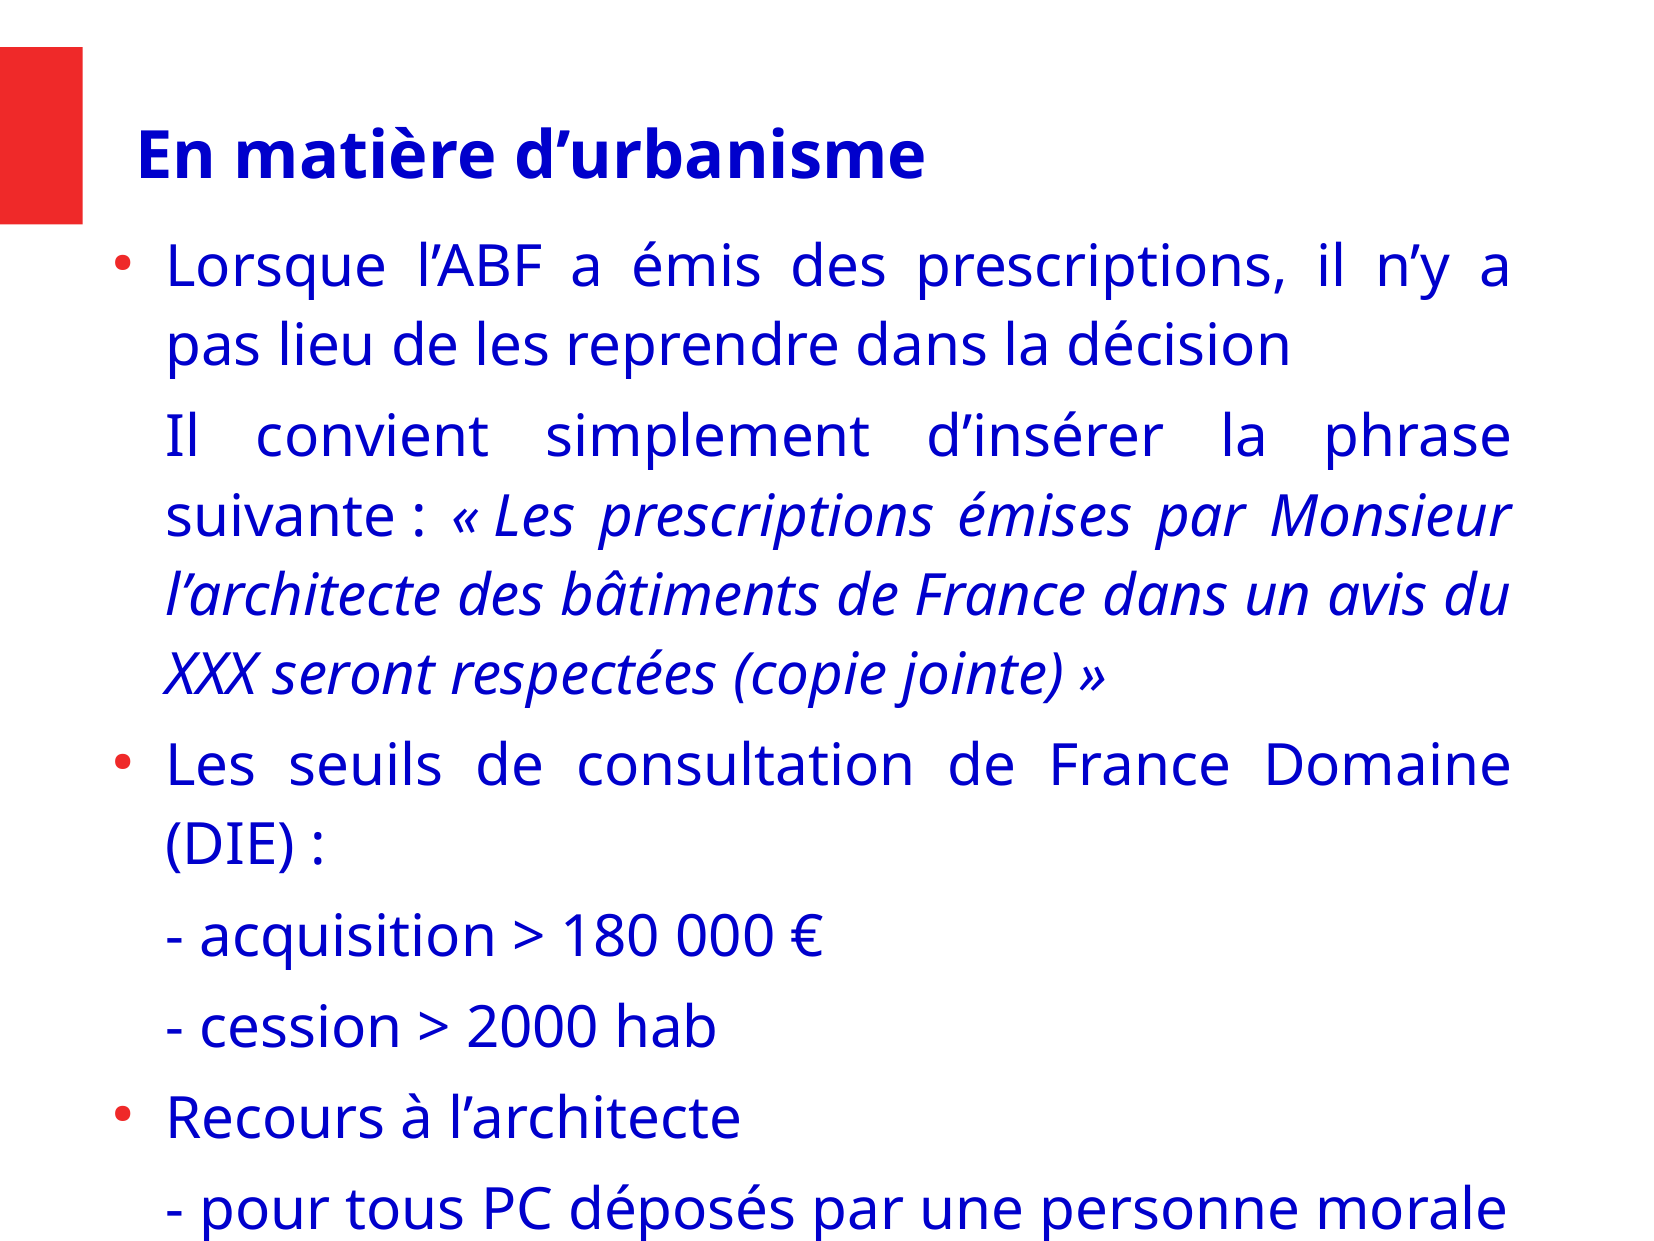

# En matière d’urbanisme
Lorsque l’ABF a émis des prescriptions, il n’y a pas lieu de les reprendre dans la décision
Il convient simplement d’insérer la phrase suivante : « Les prescriptions émises par Monsieur l’architecte des bâtiments de France dans un avis du XXX seront respectées (copie jointe) »
Les seuils de consultation de France Domaine (DIE) :
- acquisition > 180 000 €
- cession > 2000 hab
Recours à l’architecte
- pour tous PC déposés par une personne morale
- personnes physiques pour construction > 150 m2